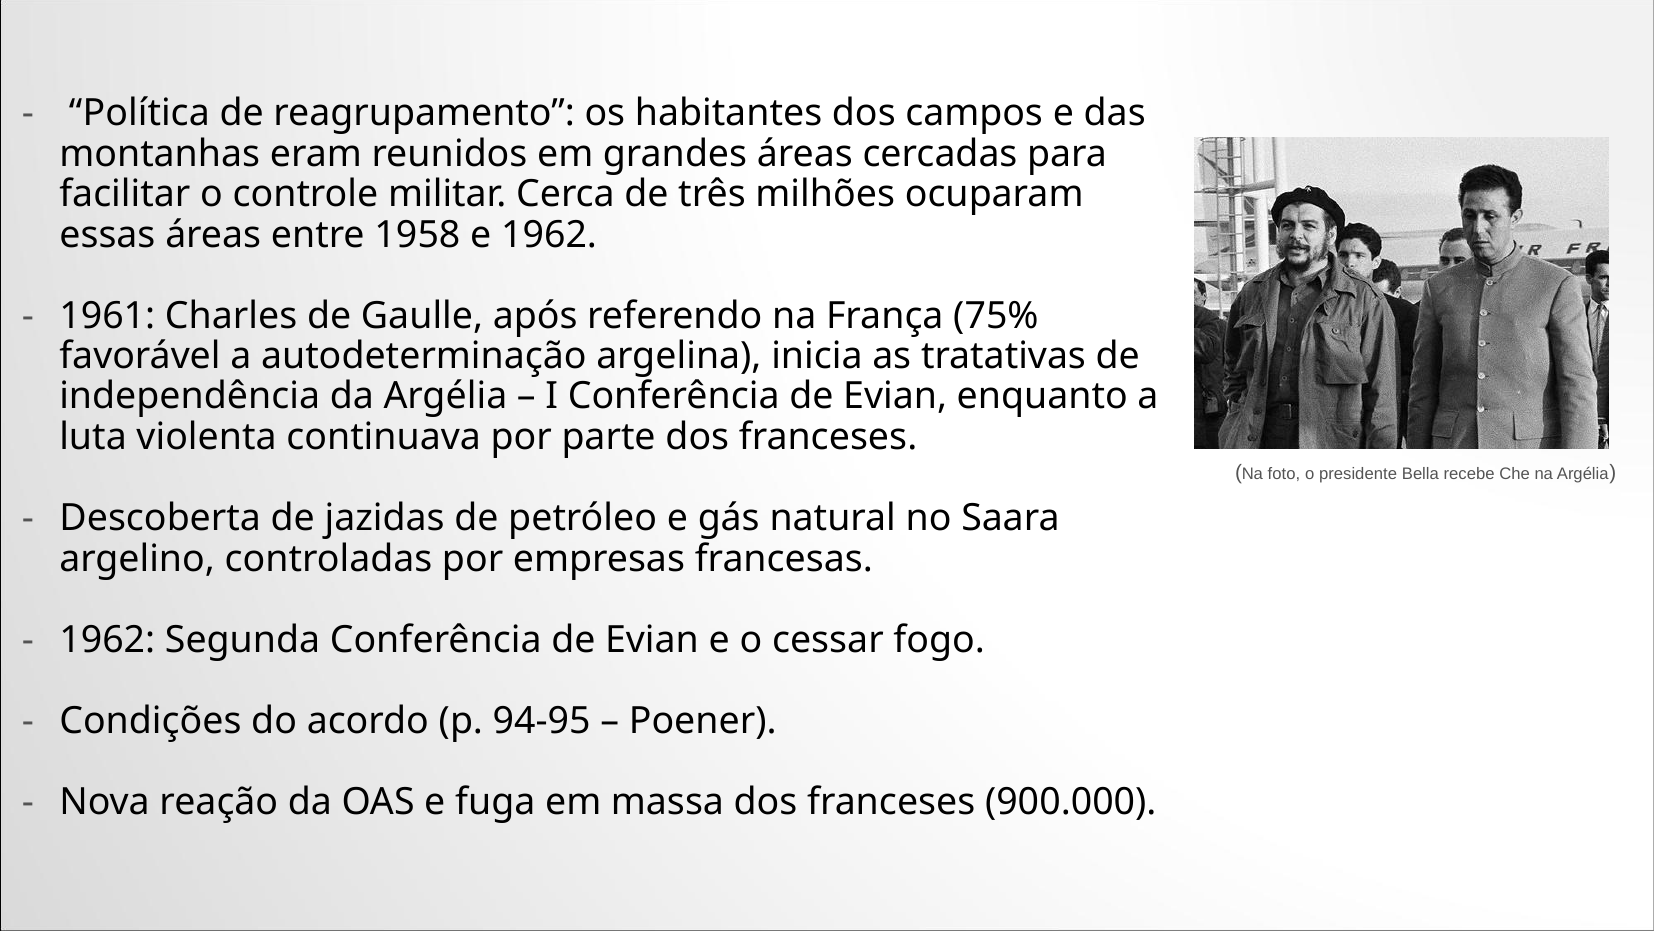

“Política de reagrupamento”: os habitantes dos campos e das montanhas eram reunidos em grandes áreas cercadas para facilitar o controle militar. Cerca de três milhões ocuparam essas áreas entre 1958 e 1962.
1961: Charles de Gaulle, após referendo na França (75% favorável a autodeterminação argelina), inicia as tratativas de independência da Argélia – I Conferência de Evian, enquanto a luta violenta continuava por parte dos franceses.
Descoberta de jazidas de petróleo e gás natural no Saara argelino, controladas por empresas francesas.
1962: Segunda Conferência de Evian e o cessar fogo.
Condições do acordo (p. 94-95 – Poener).
Nova reação da OAS e fuga em massa dos franceses (900.000).
(Na foto, o presidente Bella recebe Che na Argélia)